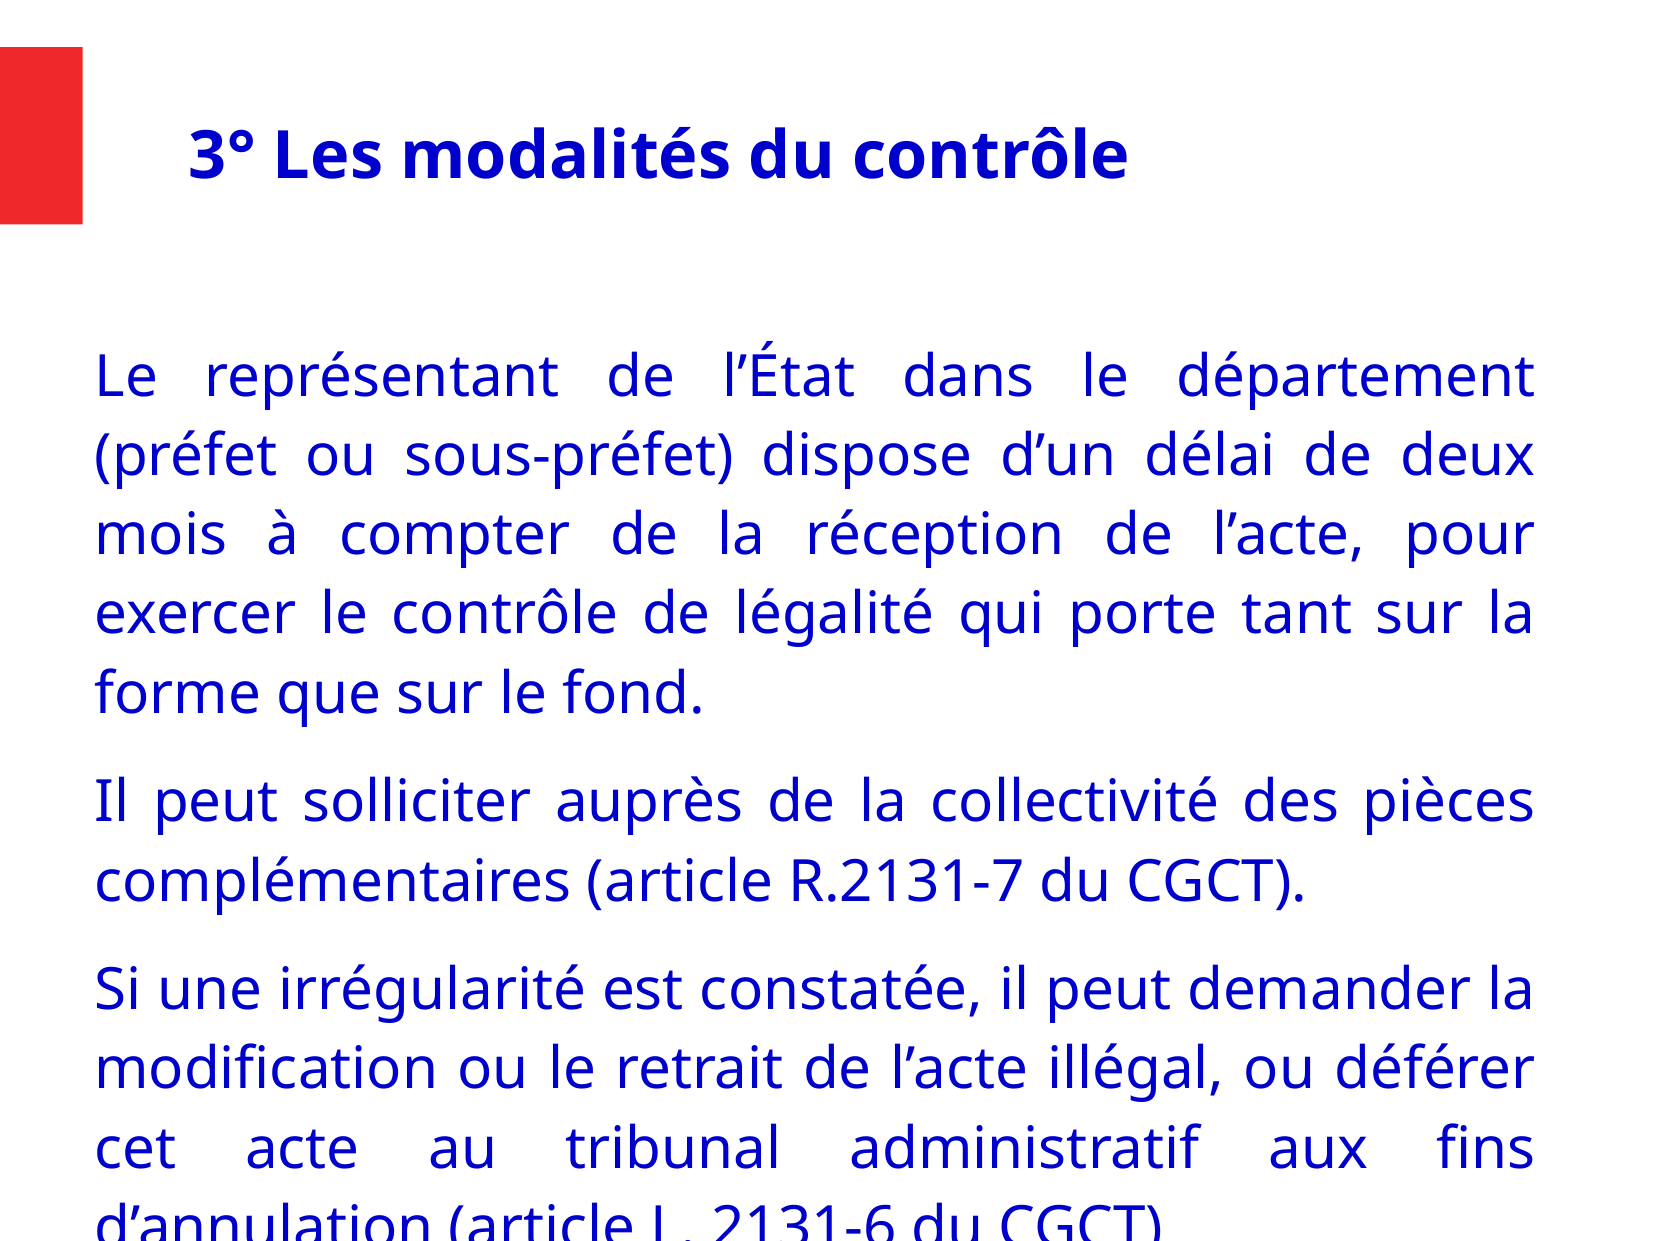

# 3° Les modalités du contrôle
Le représentant de l’État dans le département (préfet ou sous-préfet) dispose d’un délai de deux mois à compter de la réception de l’acte, pour exercer le contrôle de légalité qui porte tant sur la forme que sur le fond.
Il peut solliciter auprès de la collectivité des pièces complémentaires (article R.2131-7 du CGCT).
Si une irrégularité est constatée, il peut demander la modification ou le retrait de l’acte illégal, ou déférer cet acte au tribunal administratif aux fins d’annulation (article L. 2131-6 du CGCT)